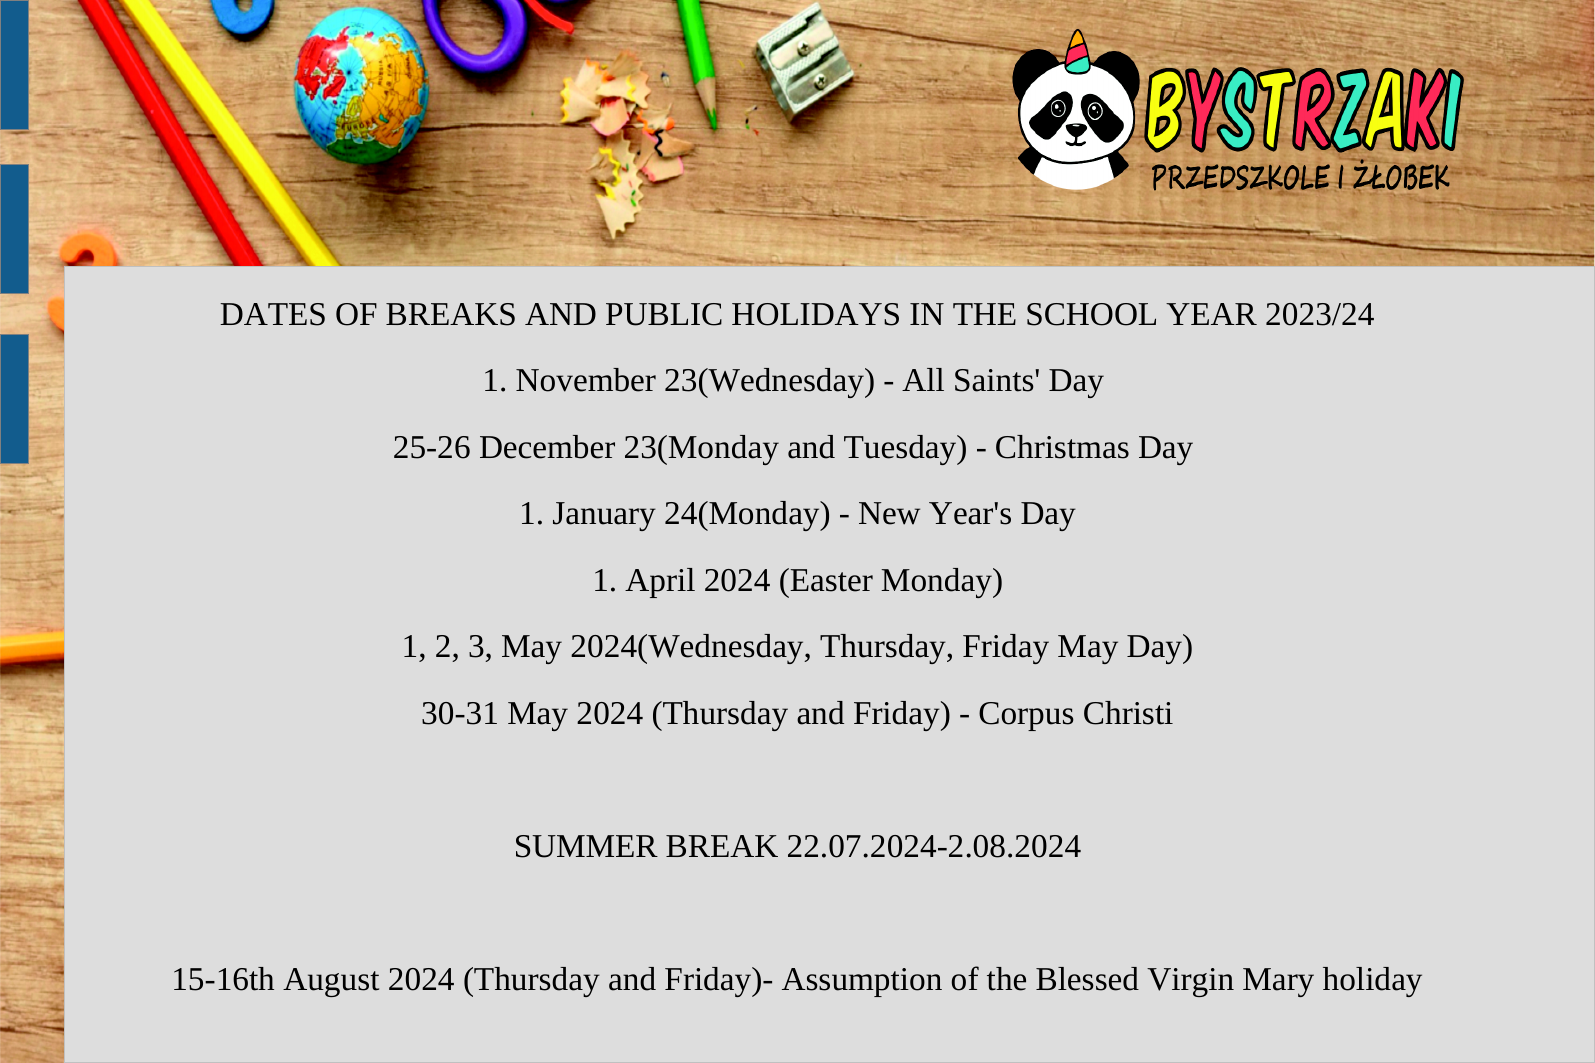

#
DATES OF BREAKS AND PUBLIC HOLIDAYS IN THE SCHOOL YEAR 2023/24
1. November 23(Wednesday) - All Saints' Day
25-26 December 23(Monday and Tuesday) - Christmas Day
1. January 24(Monday) - New Year's Day
1. April 2024 (Easter Monday)
1, 2, 3, May 2024(Wednesday, Thursday, Friday May Day)
30-31 May 2024 (Thursday and Friday) - Corpus Christi
SUMMER BREAK 22.07.2024-2.08.2024
15-16th August 2024 (Thursday and Friday)- Assumption of the Blessed Virgin Mary holiday